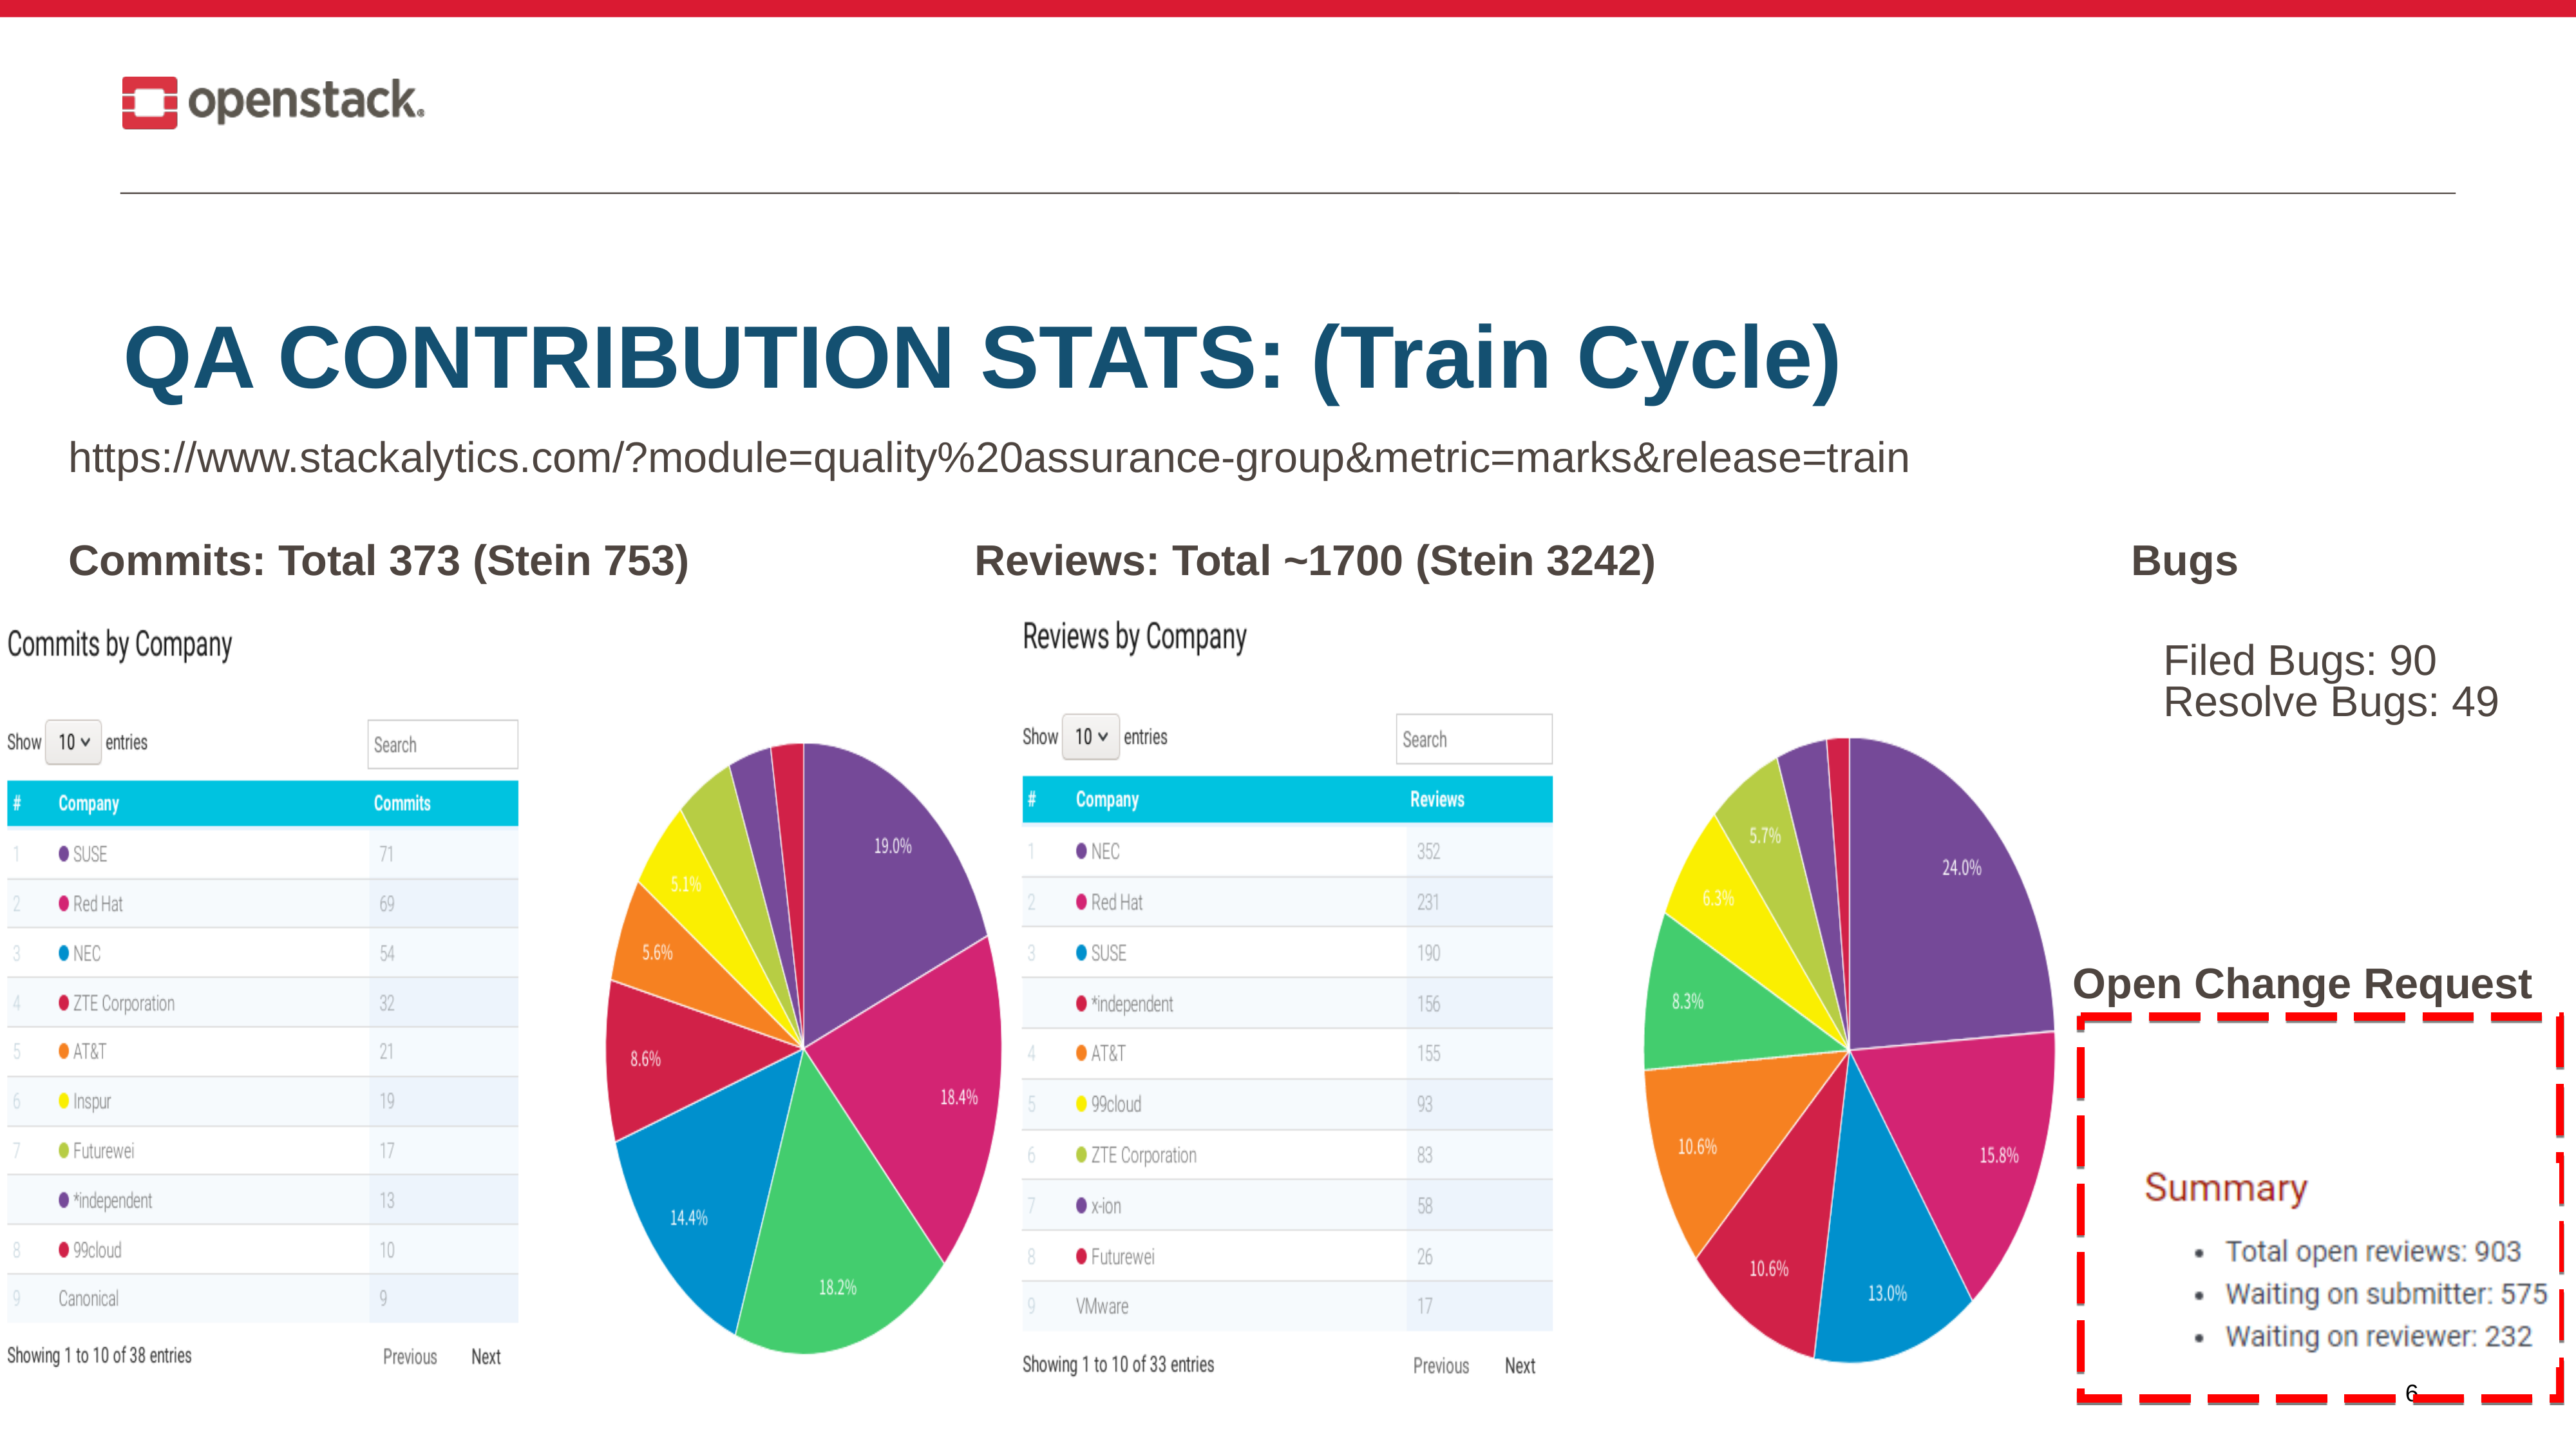

QA CONTRIBUTION STATS: (Train Cycle)
https://www.stackalytics.com/?module=quality%20assurance-group&metric=marks&release=train
Commits: Total 373 (Stein 753) Reviews: Total ~1700 (Stein 3242) Bugs
Filed Bugs: 90
Resolve Bugs: 49
Open Change Request